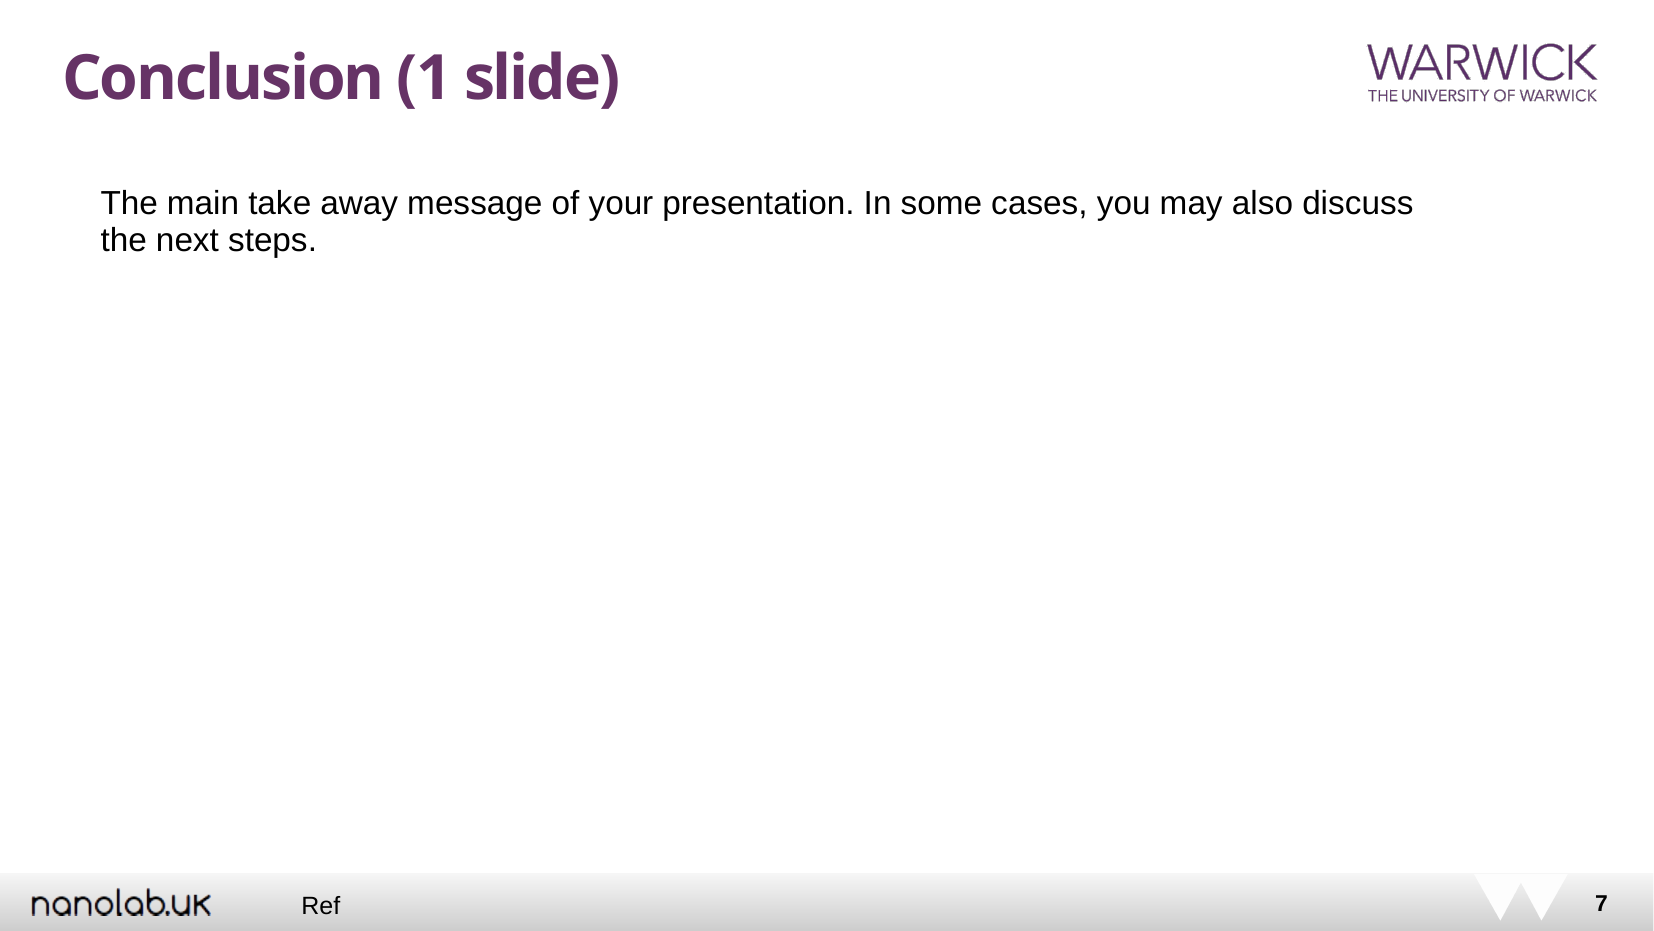

Conclusion (1 slide)
The main take away message of your presentation. In some cases, you may also discuss the next steps.
Ref